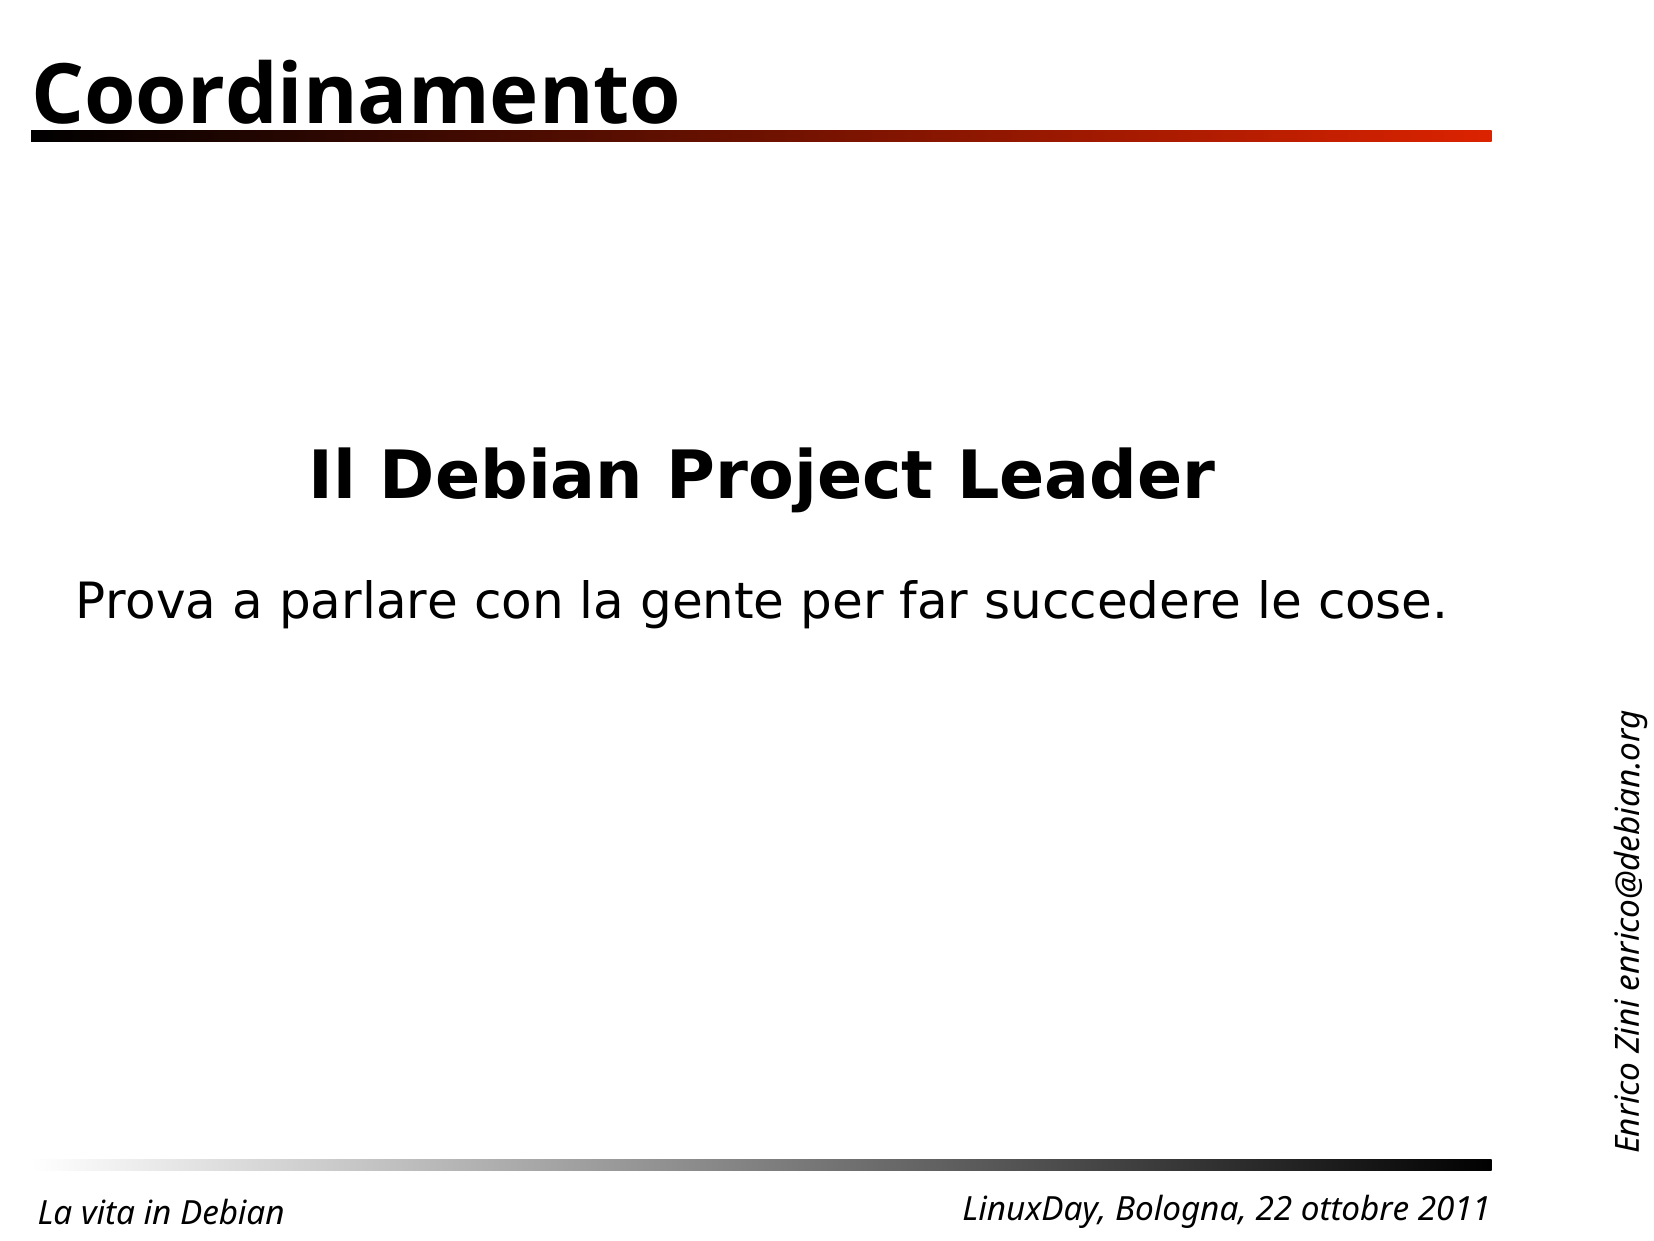

Coordinamento
Il Debian Project Leader
Prova a parlare con la gente per far succedere le cose.